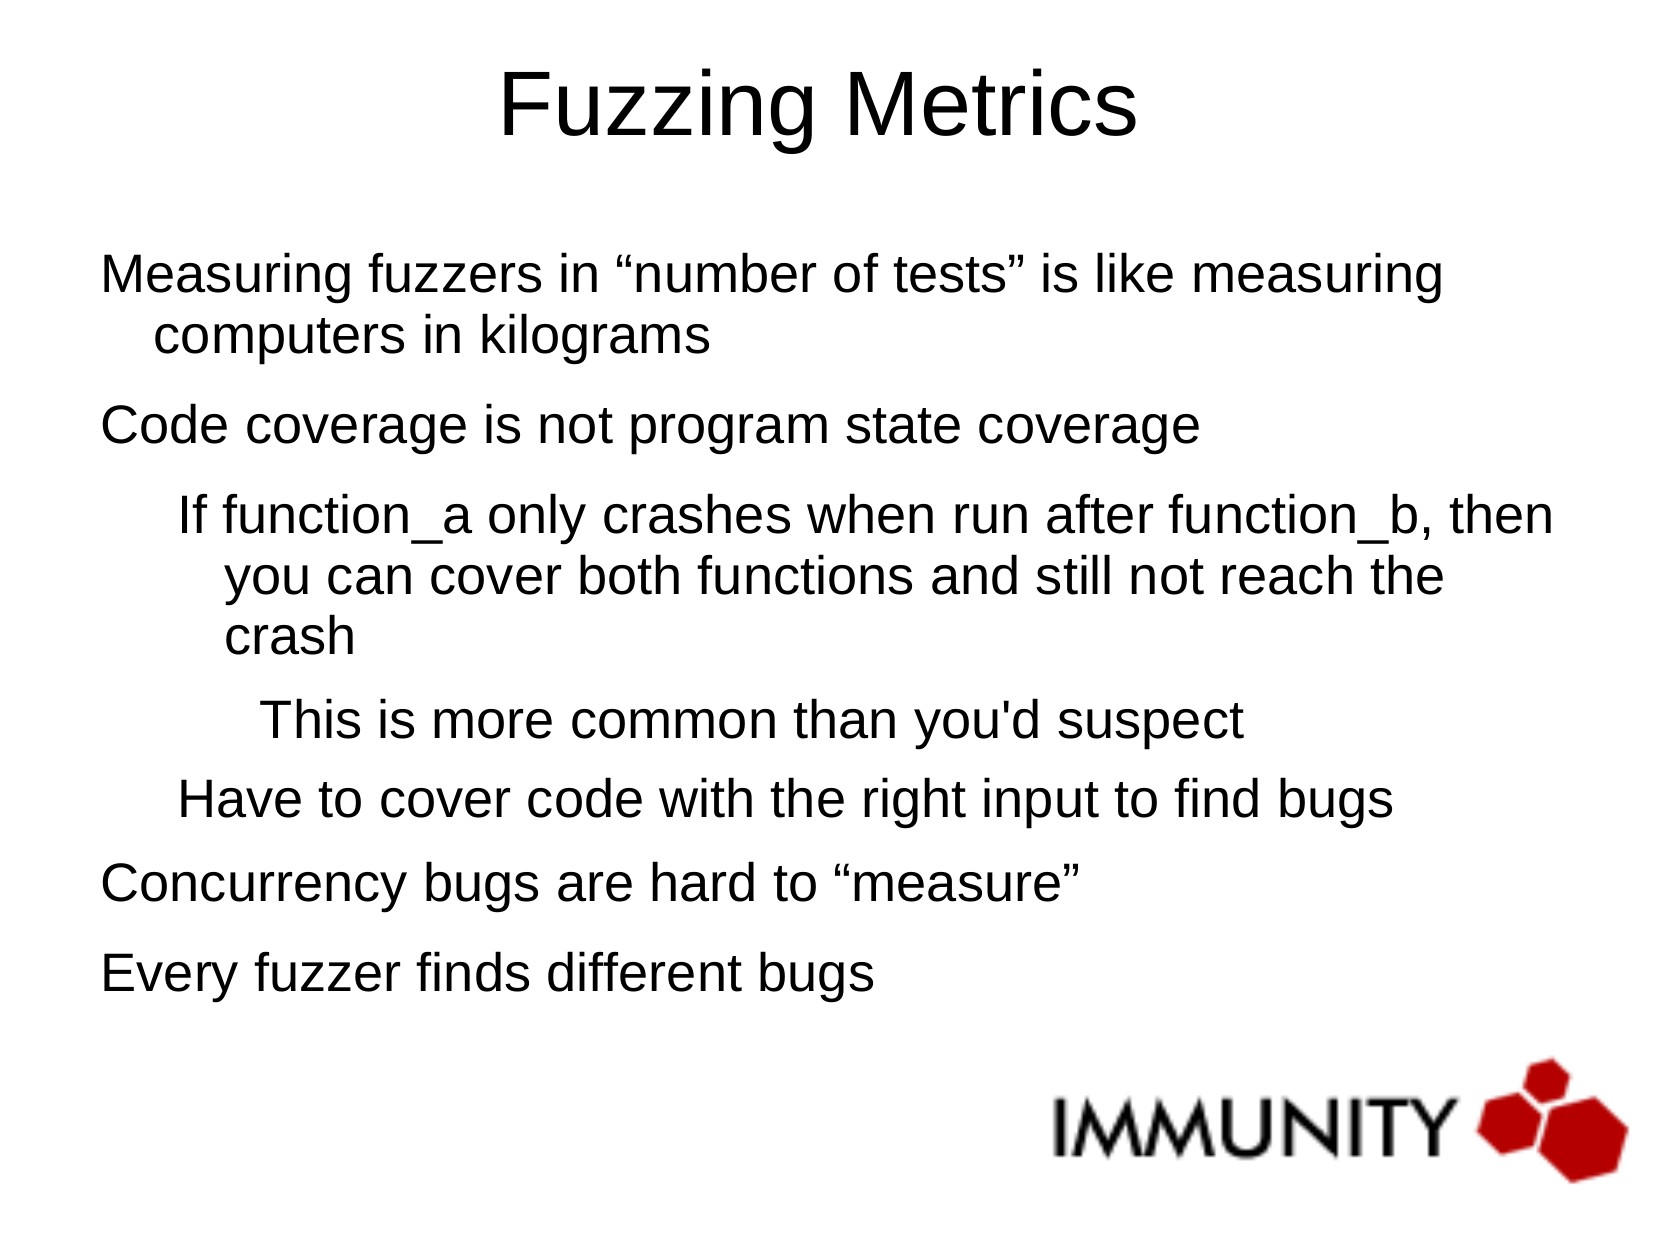

# Fuzzing Metrics
Measuring fuzzers in “number of tests” is like measuring computers in kilograms
Code coverage is not program state coverage
If function_a only crashes when run after function_b, then you can cover both functions and still not reach the crash
This is more common than you'd suspect
Have to cover code with the right input to find bugs
Concurrency bugs are hard to “measure”
Every fuzzer finds different bugs